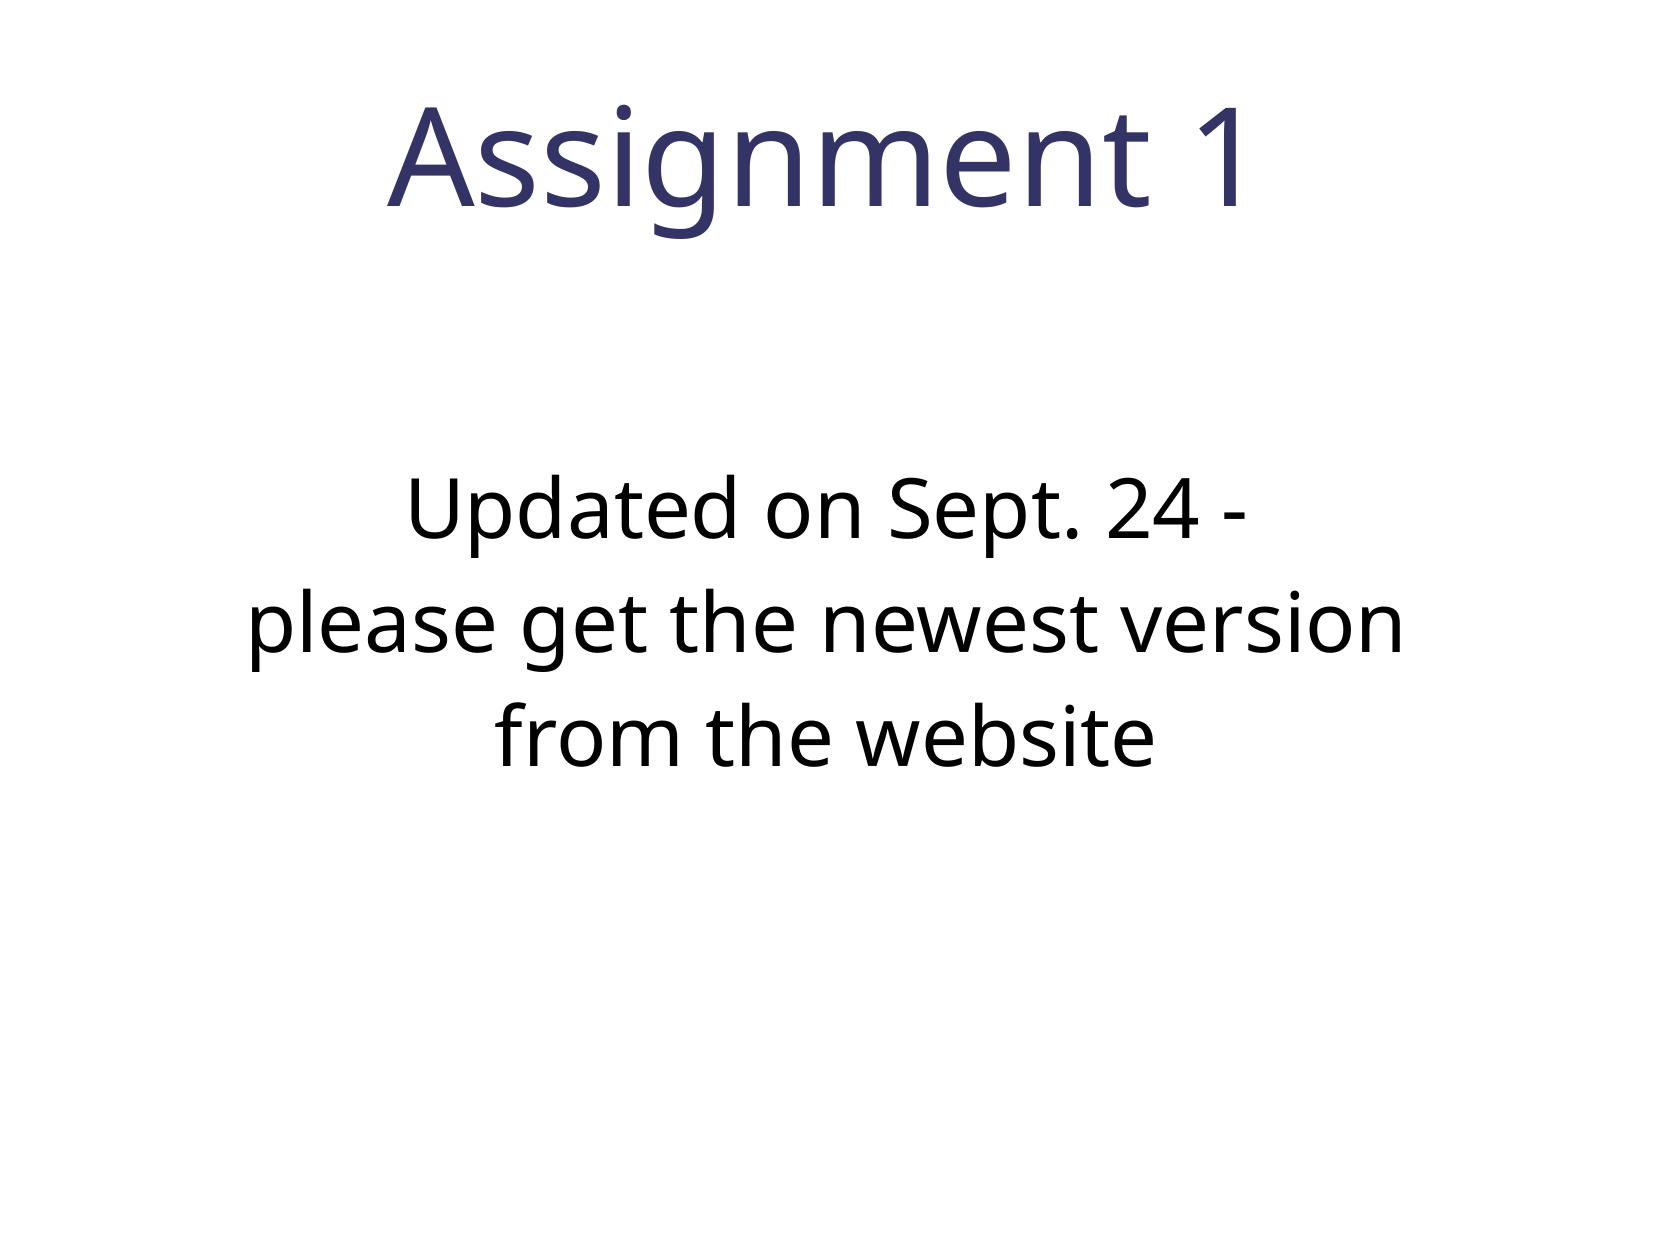

# Assignment 1
Updated on Sept. 24 -
please get the newest version
from the website